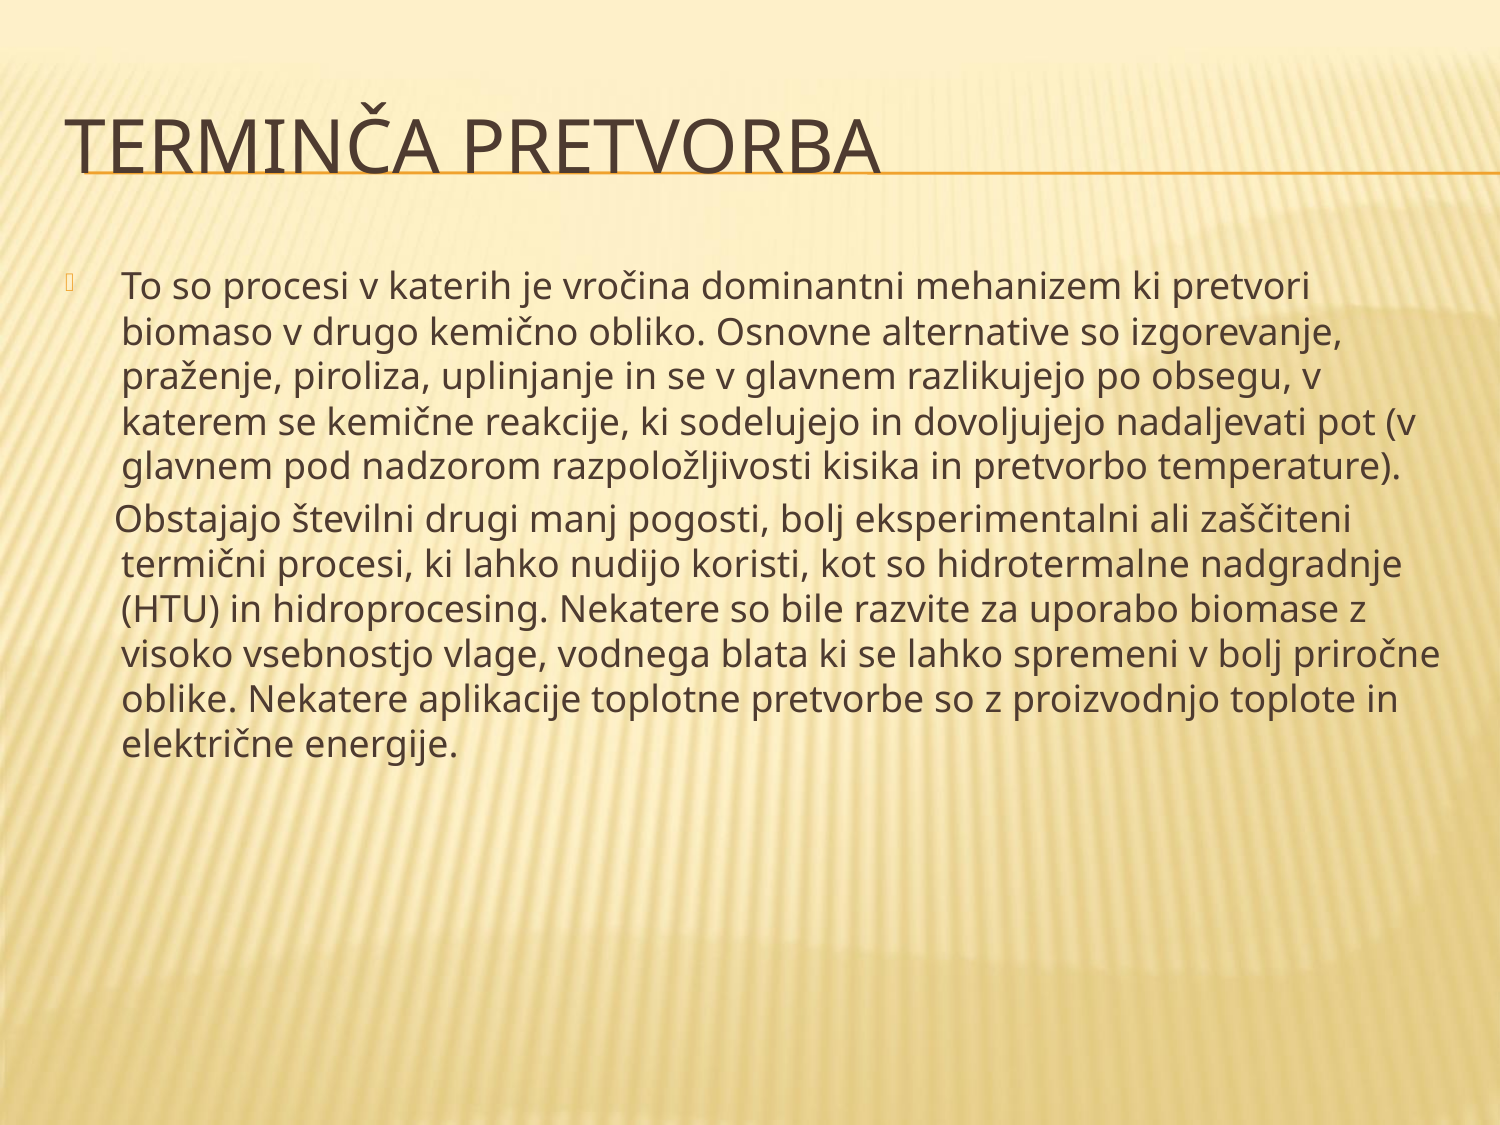

# Terminča pretvorba
To so procesi v katerih je vročina dominantni mehanizem ki pretvori biomaso v drugo kemično obliko. Osnovne alternative so izgorevanje, praženje, piroliza, uplinjanje in se v glavnem razlikujejo po obsegu, v katerem se kemične reakcije, ki sodelujejo in dovoljujejo nadaljevati pot (v glavnem pod nadzorom razpoložljivosti kisika in pretvorbo temperature).
 Obstajajo številni drugi manj pogosti, bolj eksperimentalni ali zaščiteni termični procesi, ki lahko nudijo koristi, kot so hidrotermalne nadgradnje (HTU) in hidroprocesing. Nekatere so bile razvite za uporabo biomase z visoko vsebnostjo vlage, vodnega blata ki se lahko spremeni v bolj priročne oblike. Nekatere aplikacije toplotne pretvorbe so z proizvodnjo toplote in električne energije.